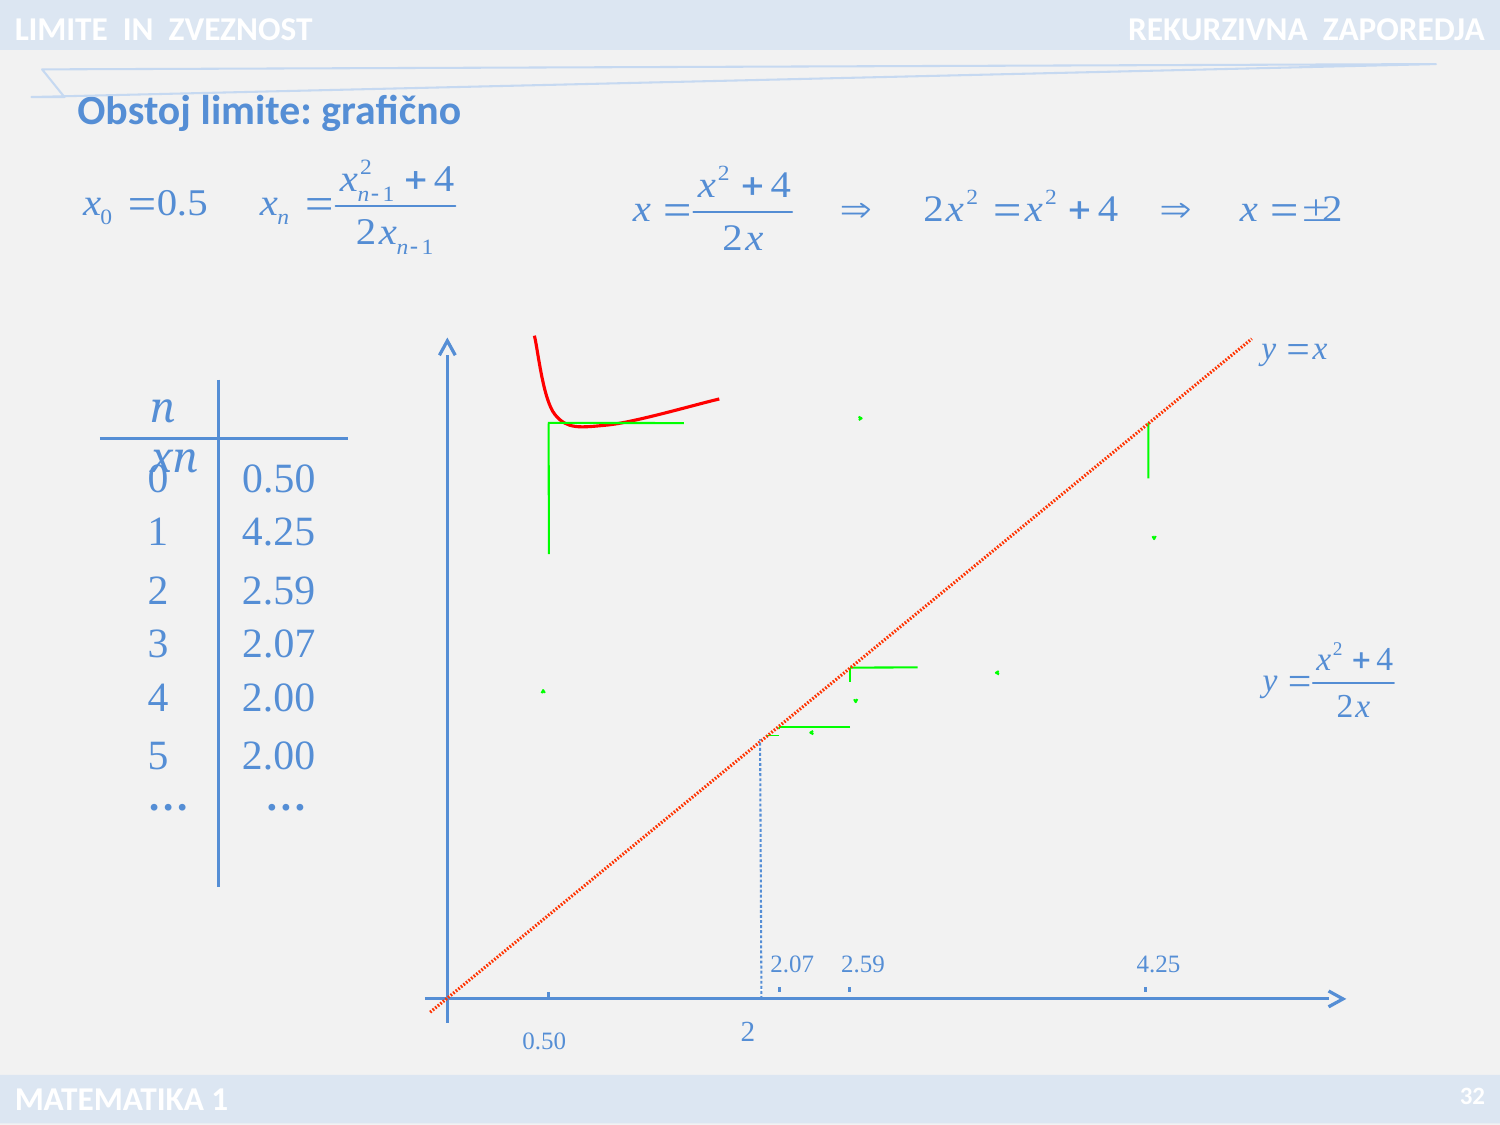

LIMITE IN ZVEZNOST
REKURZIVNA ZAPOREDJA
Obstoj limite: grafično
n xn
0
0.50
1
4.25
2
2.59
3
2.07
4
2.00
5
2.00
2
…
…
2.07
2.59
4.25
0.50
MATEMATIKA 1